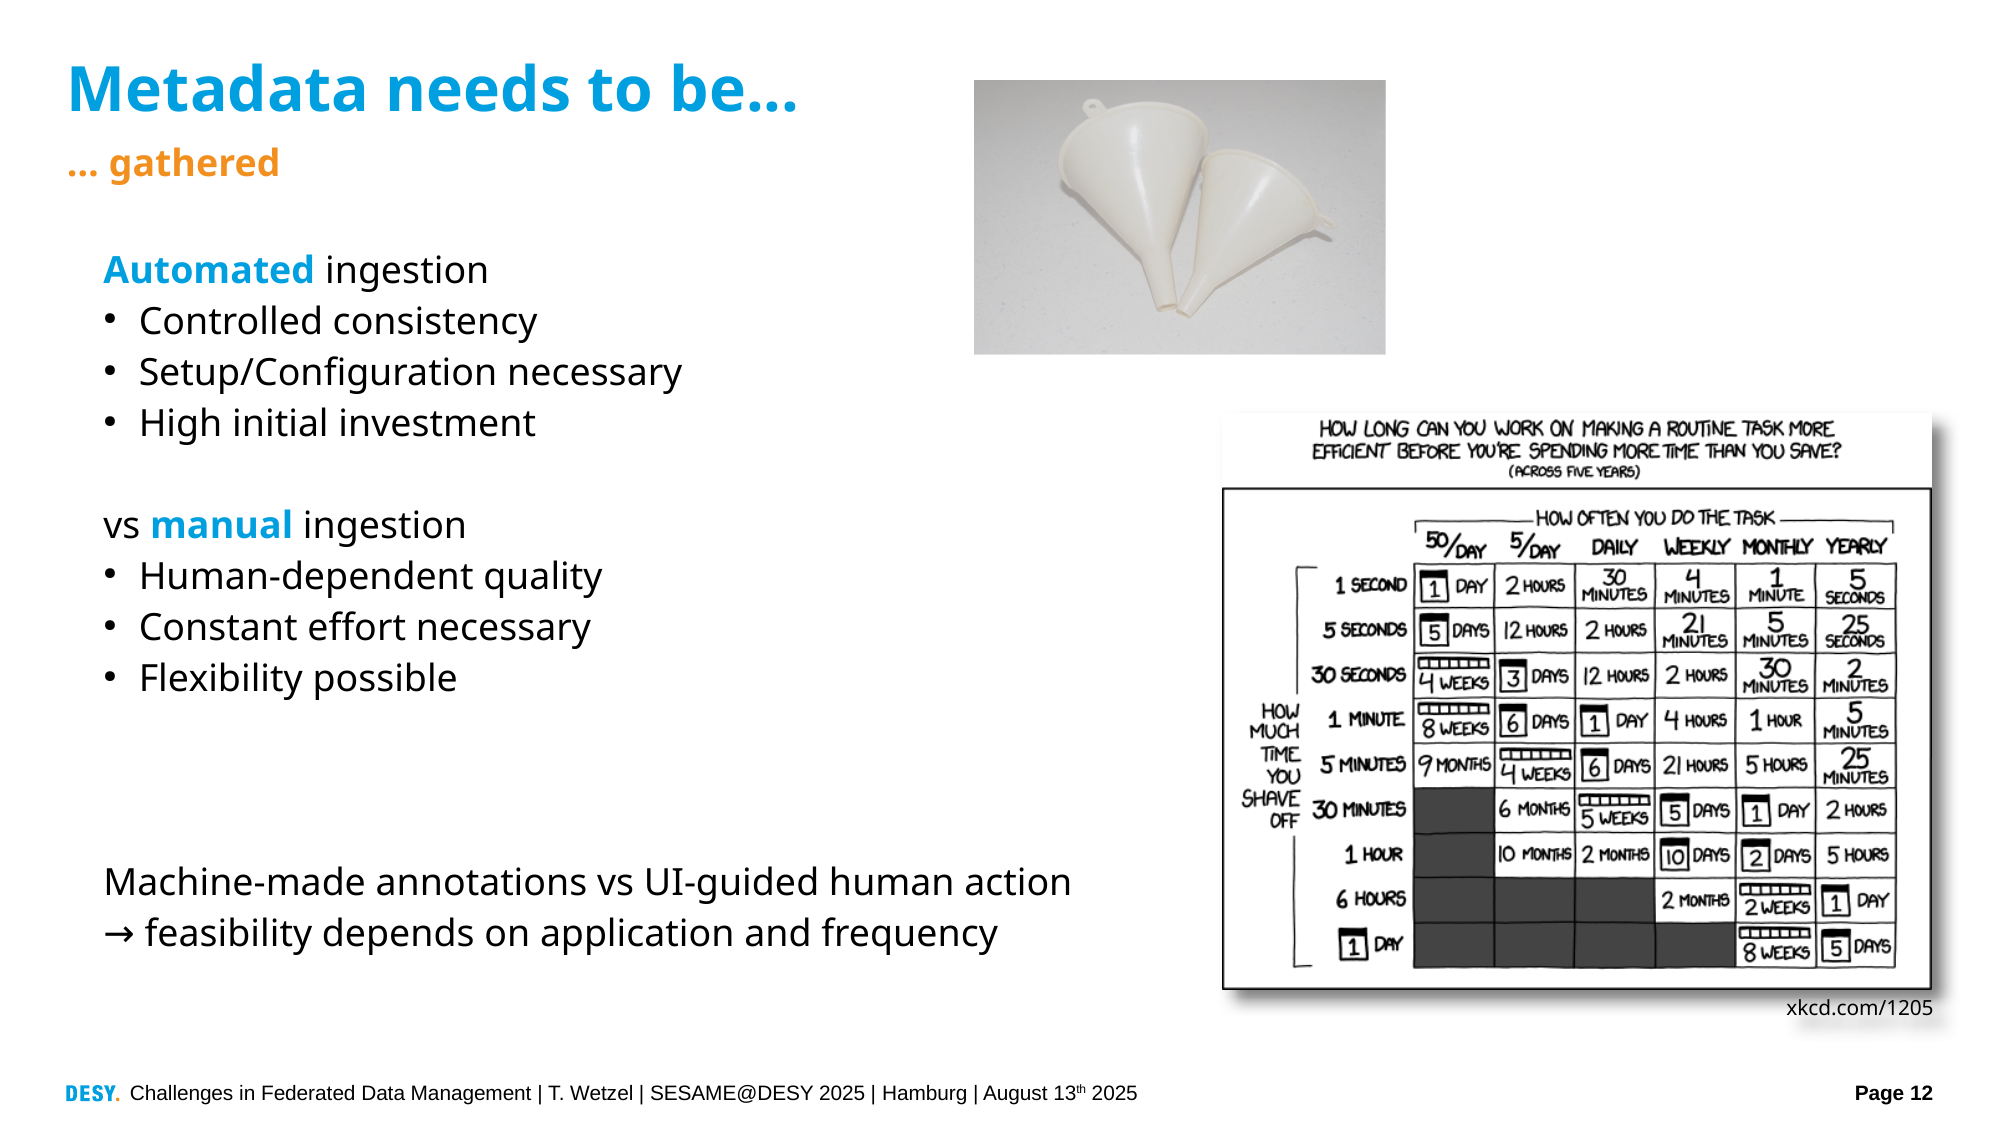

# Metadata needs to be...
… gathered
Automated ingestion
Controlled consistency
Setup/Configuration necessary
High initial investment
vs manual ingestion
Human-dependent quality
Constant effort necessary
Flexibility possible
Machine-made annotations vs UI-guided human action
→ feasibility depends on application and frequency
xkcd.com/1205